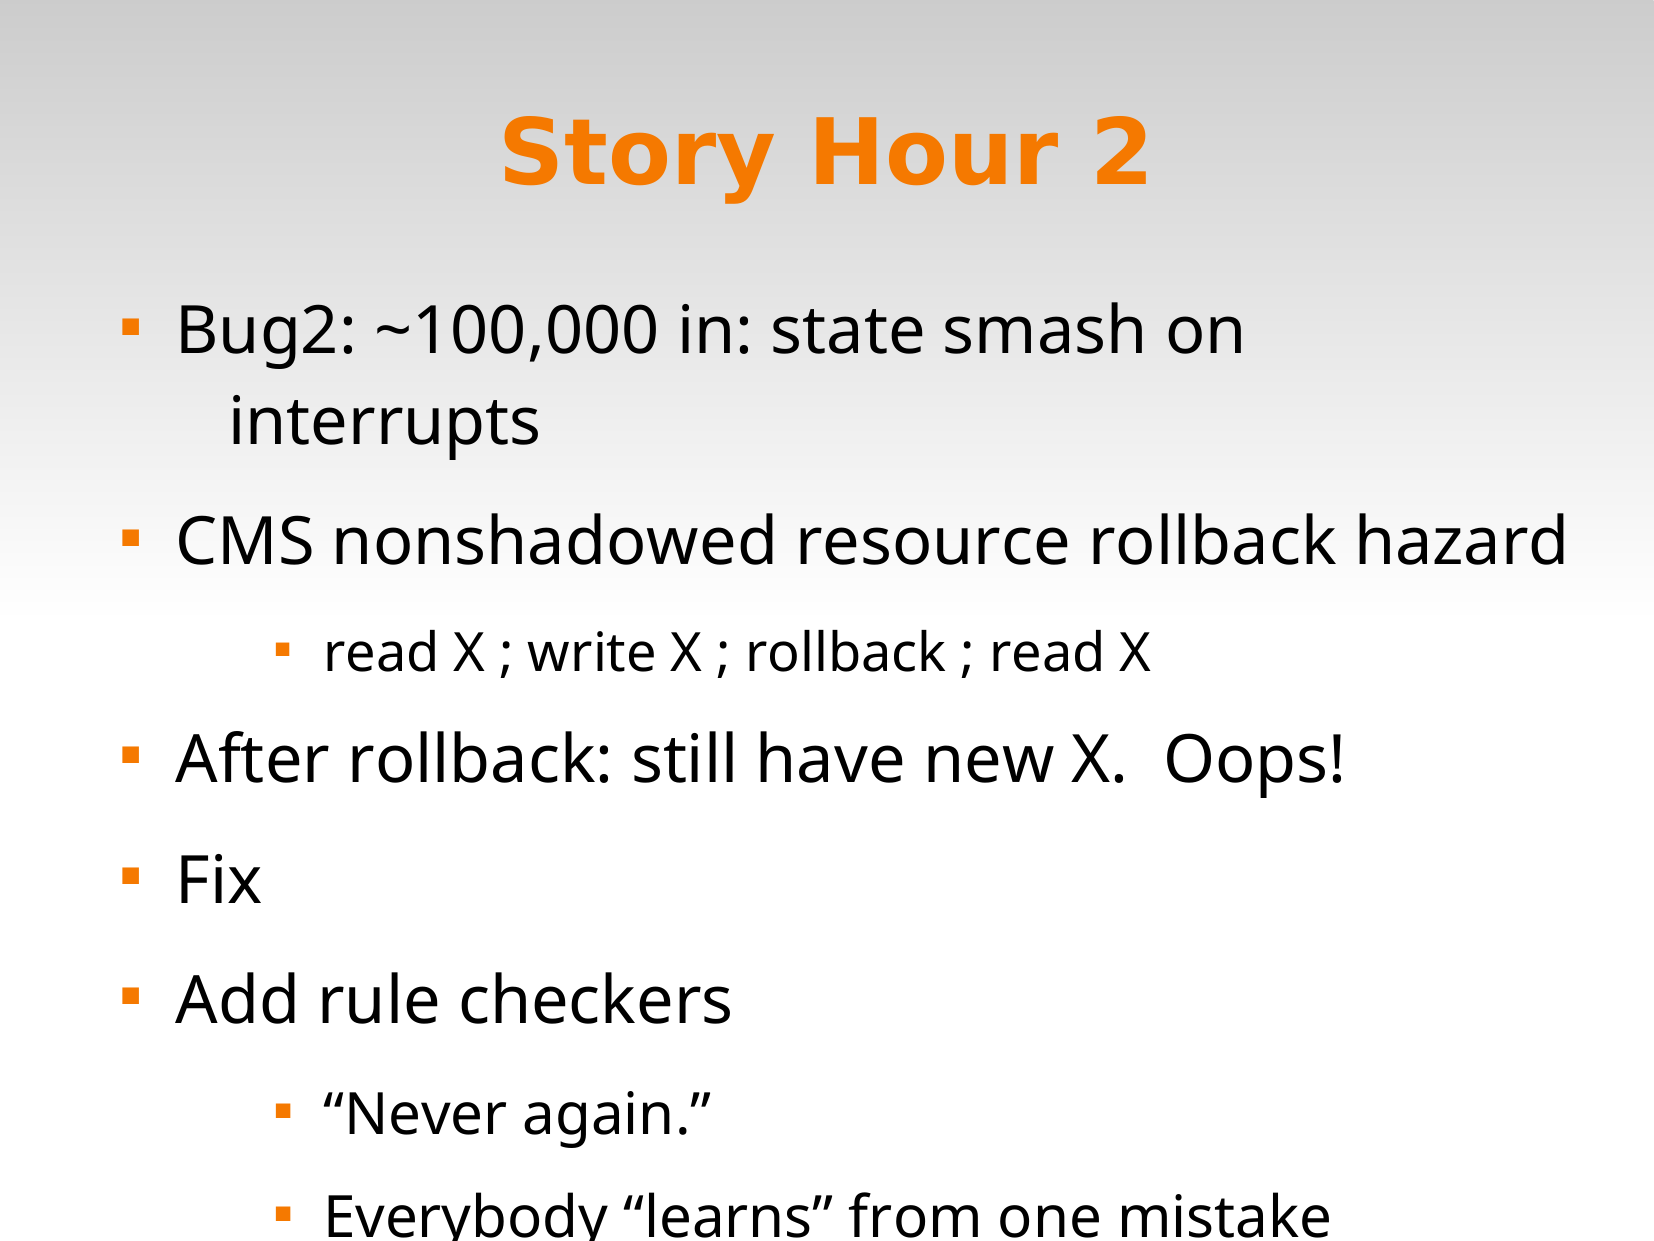

# Story Hour 2
Bug2: ~100,000 in: state smash on interrupts
CMS nonshadowed resource rollback hazard
read X ; write X ; rollback ; read X
After rollback: still have new X. Oops!
Fix
Add rule checkers
“Never again.”
Everybody “learns” from one mistake